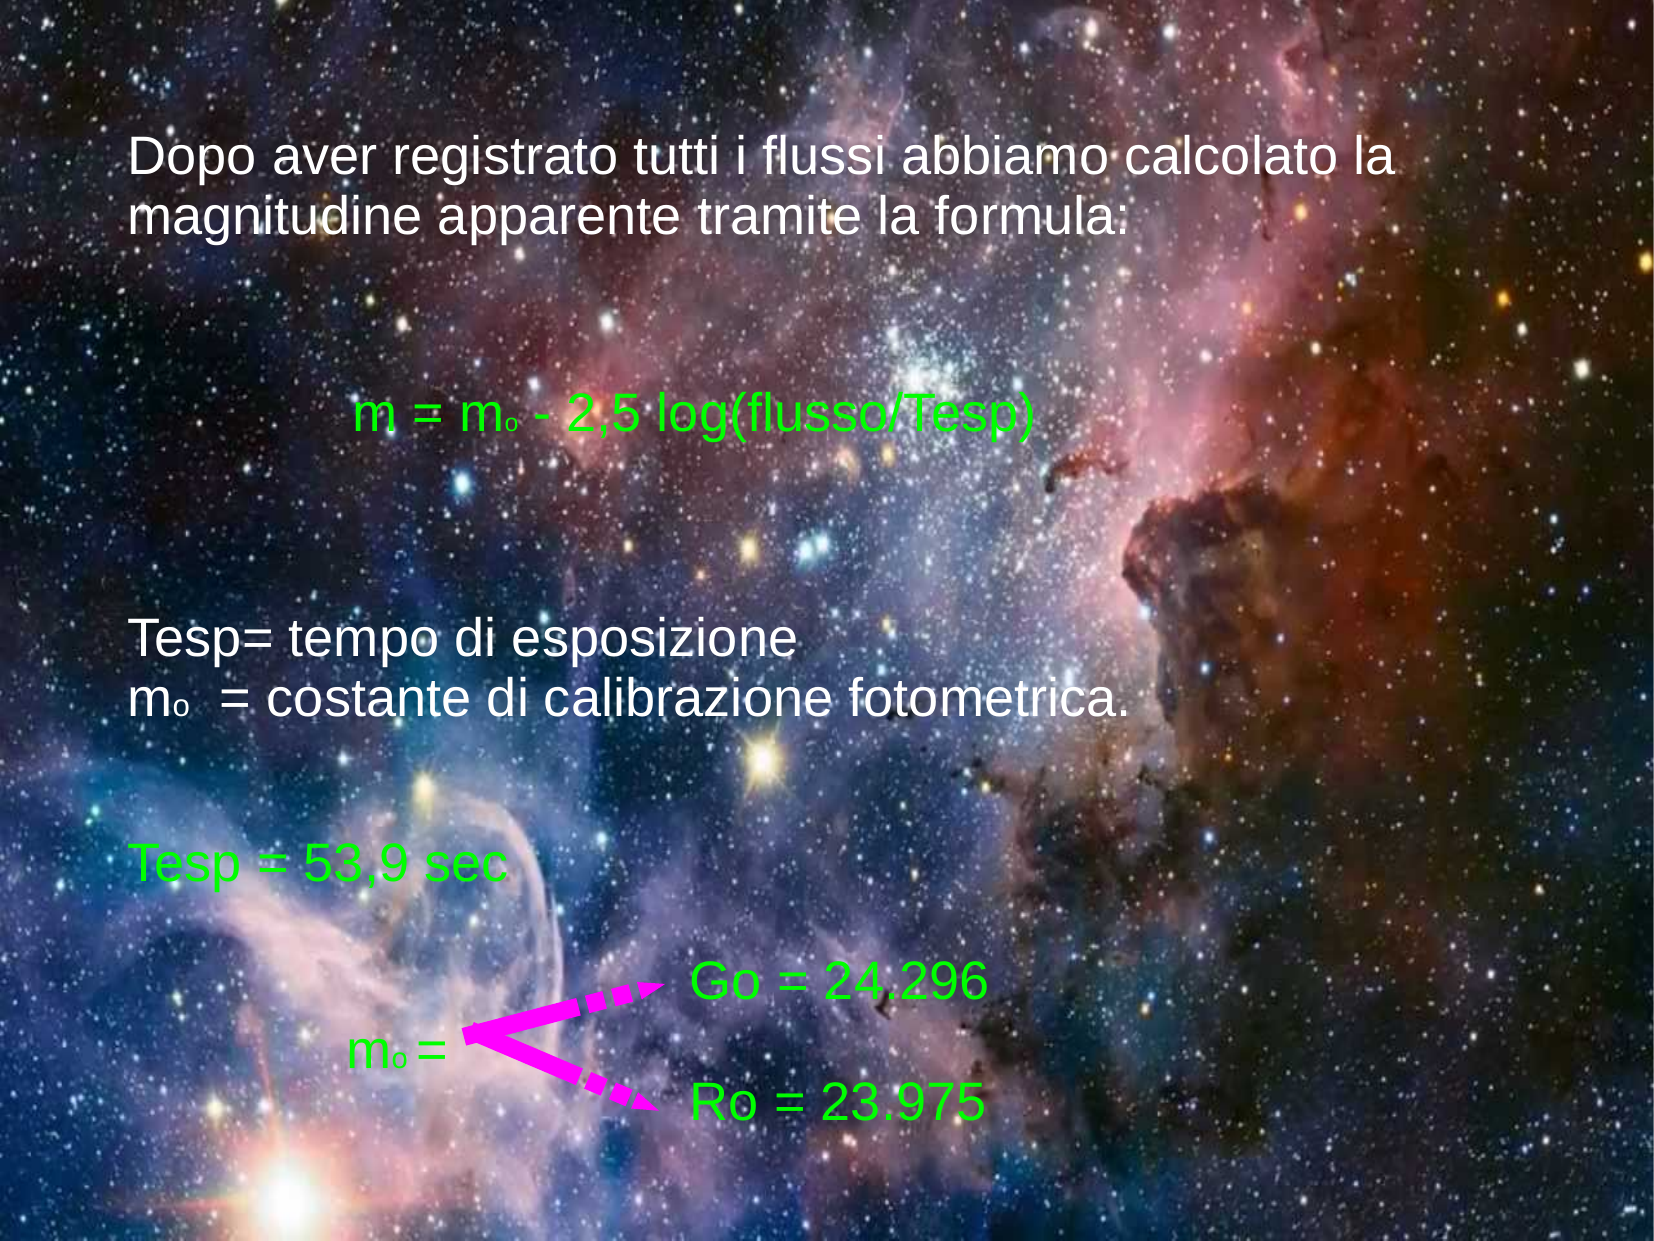

Dopo aver registrato tutti i flussi abbiamo calcolato la magnitudine apparente tramite la formula:
m = mo - 2,5 log(flusso/Tesp)
Tesp= tempo di esposizione
mo = costante di calibrazione fotometrica.
Tesp = 53,9 sec
Go = 24.296
Ro = 23.975
 mo =